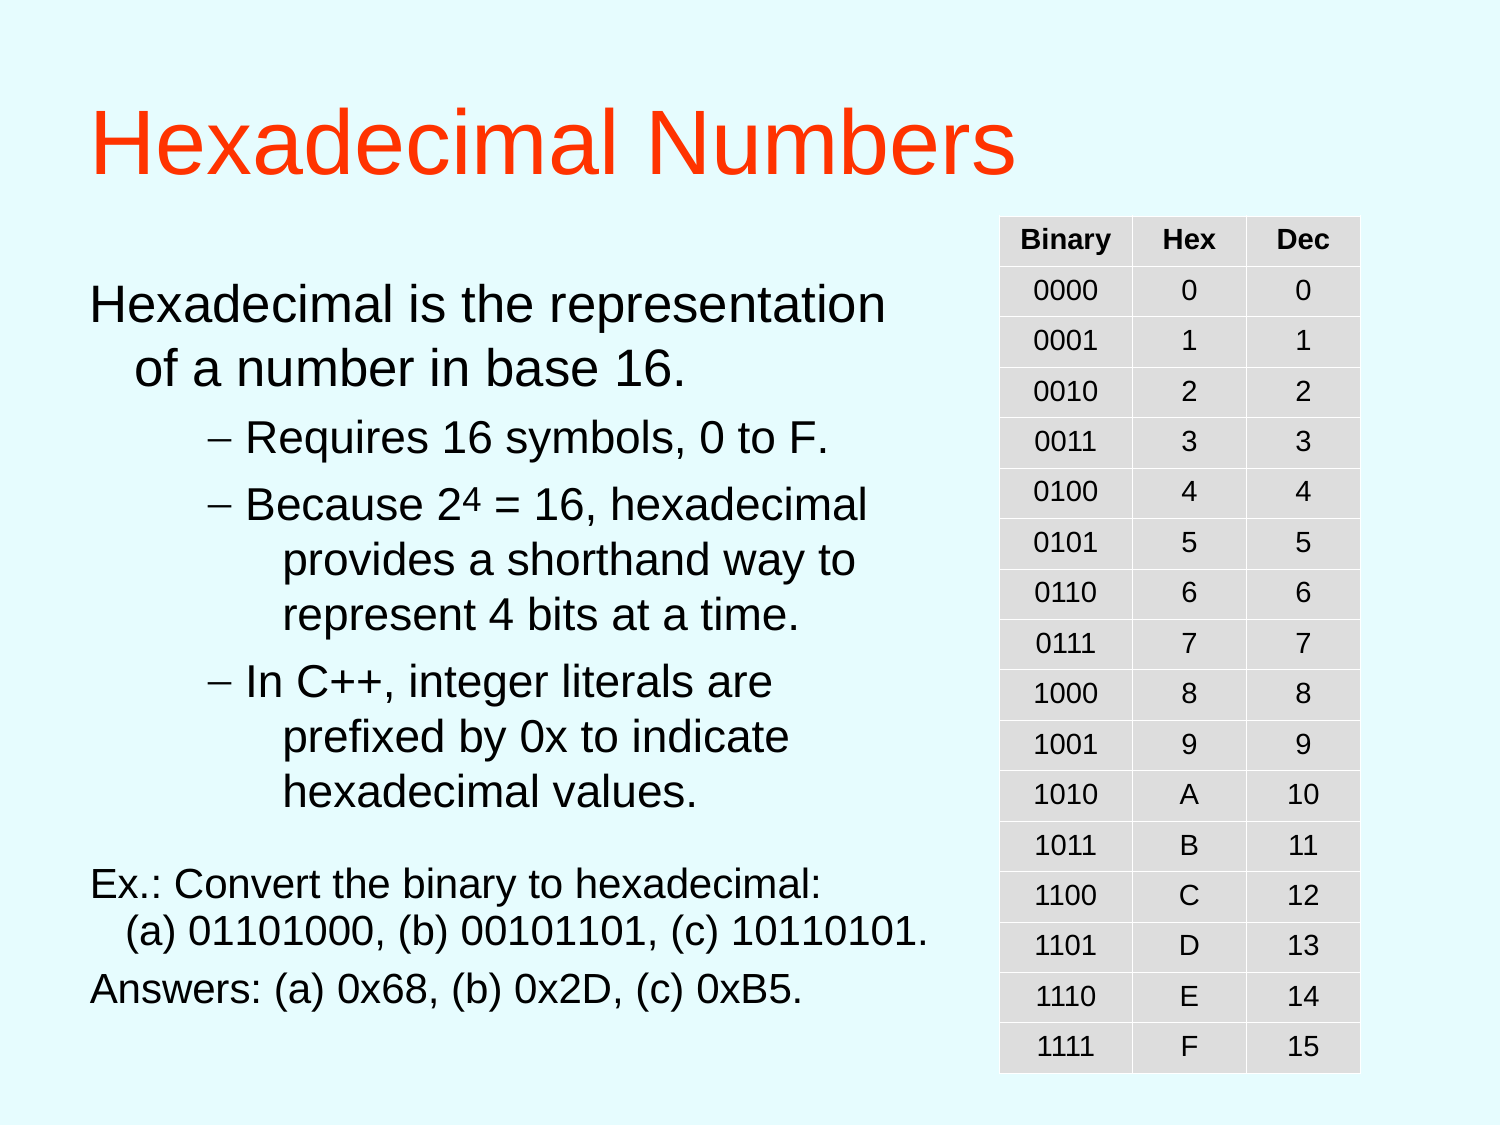

# Hexadecimal Numbers
| Binary | Hex | Dec |
| --- | --- | --- |
| 0000 | 0 | 0 |
| 0001 | 1 | 1 |
| 0010 | 2 | 2 |
| 0011 | 3 | 3 |
| 0100 | 4 | 4 |
| 0101 | 5 | 5 |
| 0110 | 6 | 6 |
| 0111 | 7 | 7 |
| 1000 | 8 | 8 |
| 1001 | 9 | 9 |
| 1010 | A | 10 |
| 1011 | B | 11 |
| 1100 | C | 12 |
| 1101 | D | 13 |
| 1110 | E | 14 |
| 1111 | F | 15 |
Hexadecimal is the representation of a number in base 16.
Requires 16 symbols, 0 to F.
Because 24 = 16, hexadecimal provides a shorthand way to represent 4 bits at a time.
In C++, integer literals are prefixed by 0x to indicate hexadecimal values.
Ex.: Convert the binary to hexadecimal:
(a) 01101000, (b) 00101101, (c) 10110101.
Answers: (a) 0x68, (b) 0x2D, (c) 0xB5.